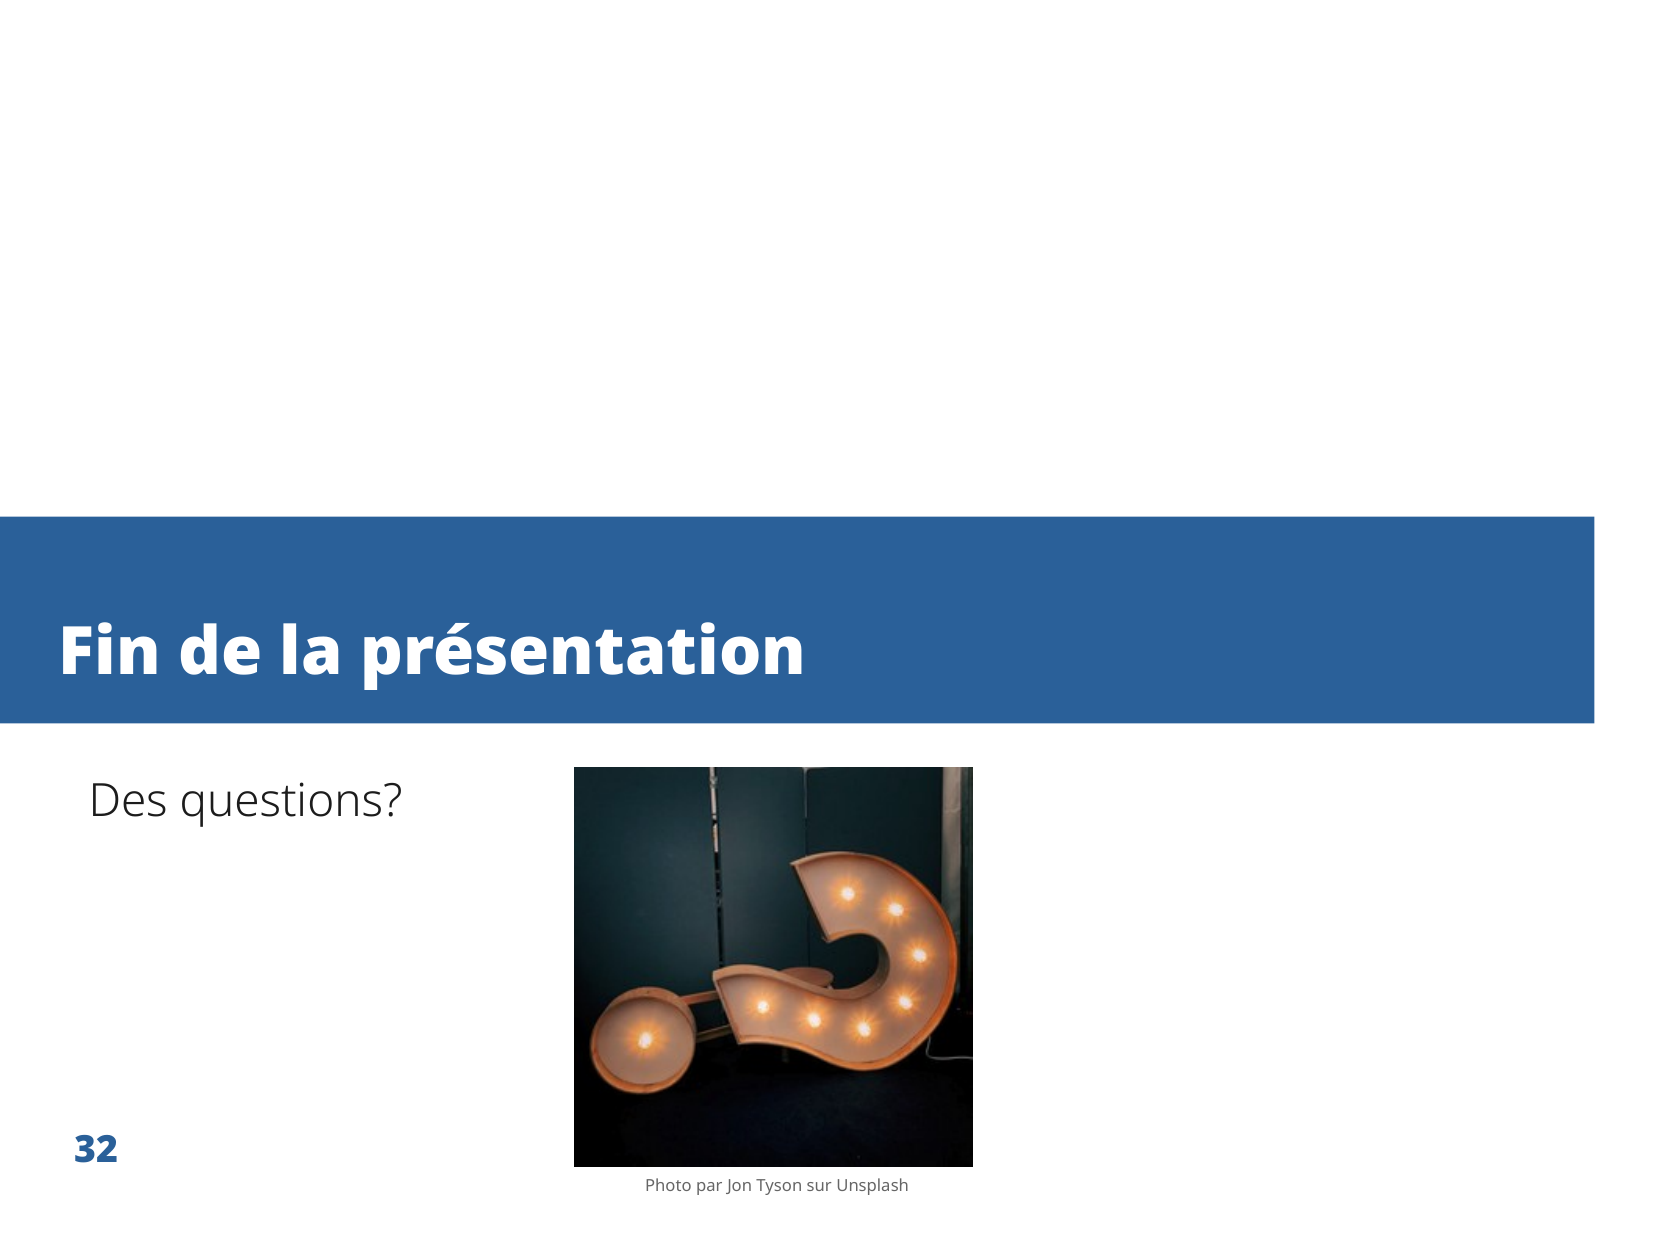

# Fin de la présentation
Des questions?
32
Photo par Jon Tyson sur Unsplash